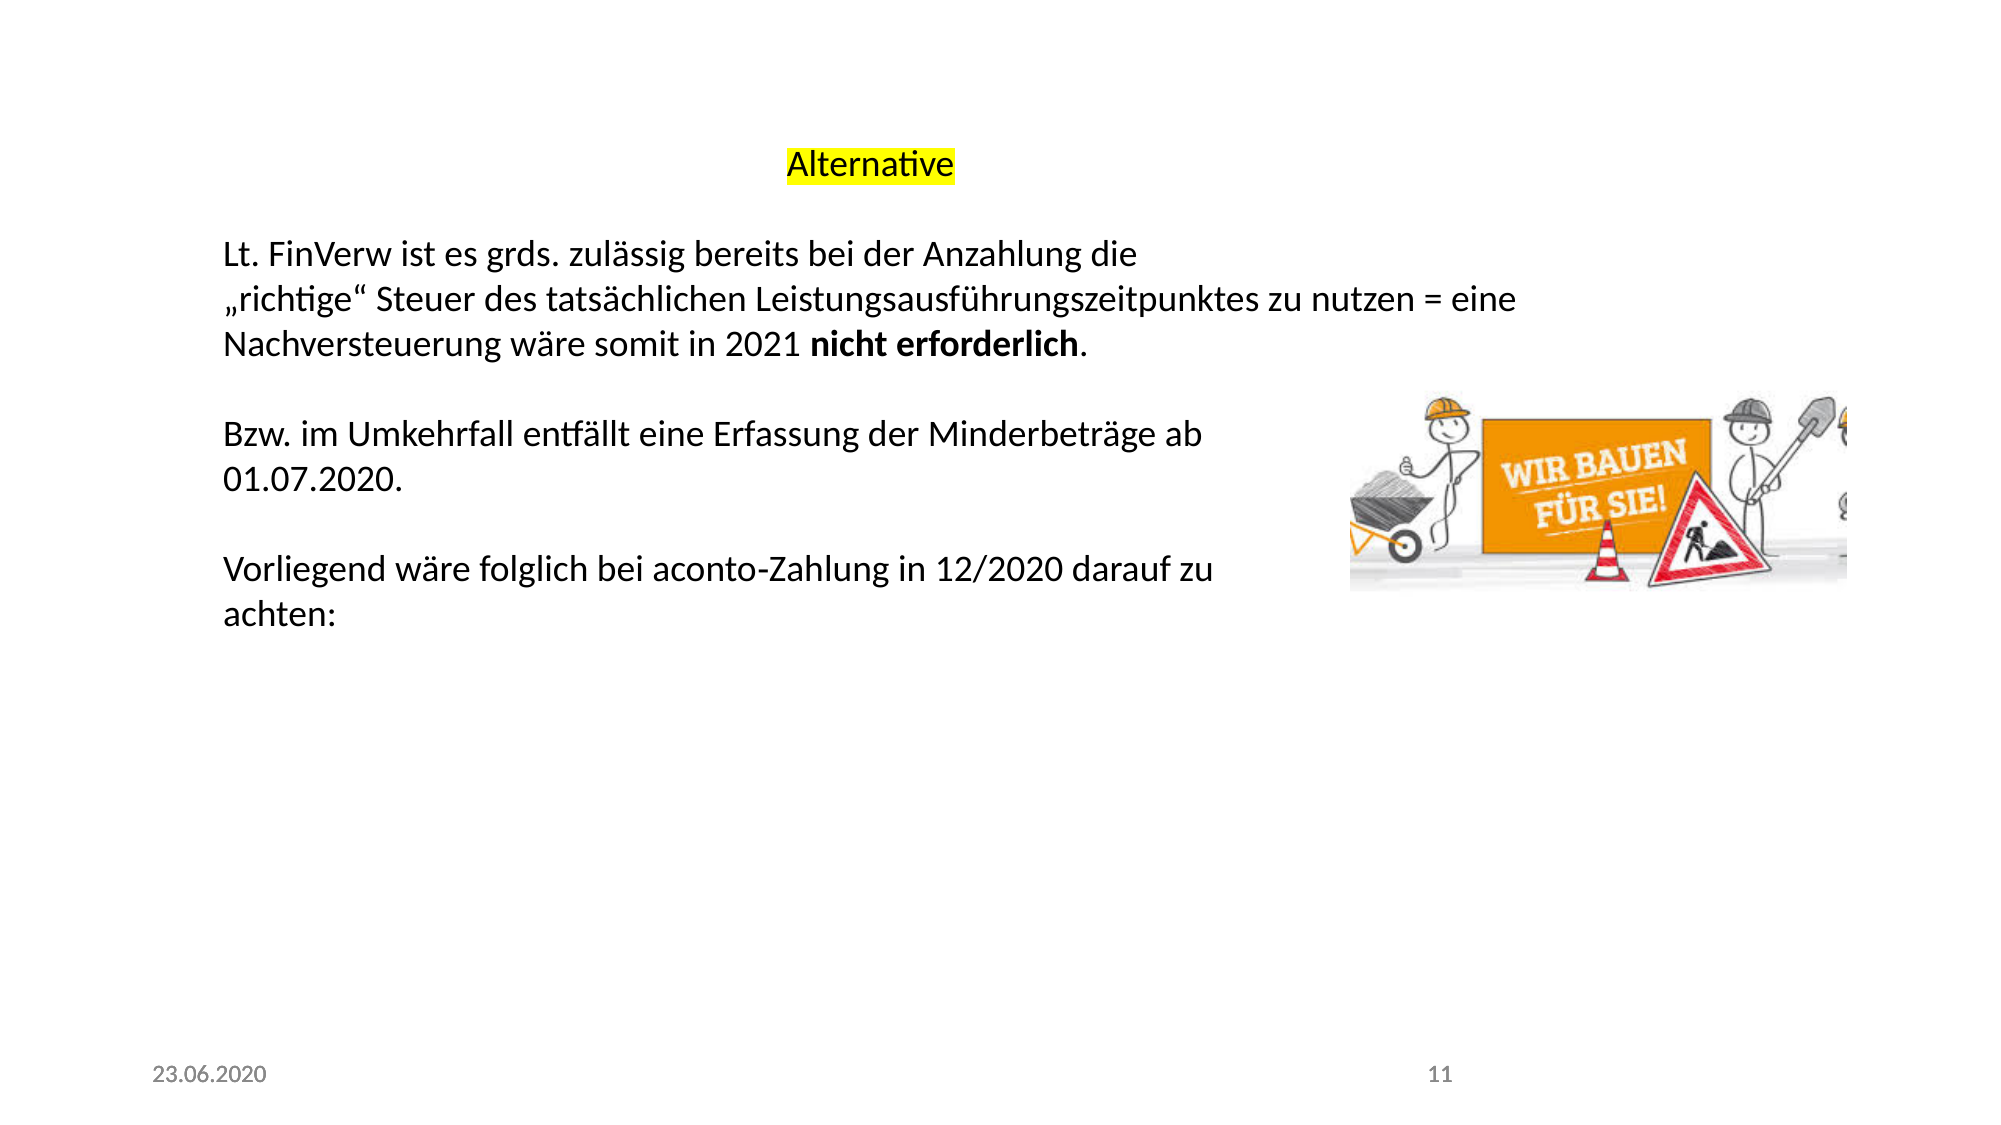

Alternative
Lt. FinVerw ist es grds. zulässig bereits bei der Anzahlung die
„richtige“ Steuer des tatsächlichen Leistungsausführungszeitpunktes zu nutzen = eine
Nachversteuerung wäre somit in 2021 nicht erforderlich.
Bzw. im Umkehrfall entfällt eine Erfassung der Minderbeträge ab
01.07.2020.
Vorliegend wäre folglich bei aconto‐Zahlung in 12/2020 darauf zu
achten:
23.06.2020
23.06.2020
23.06.2020